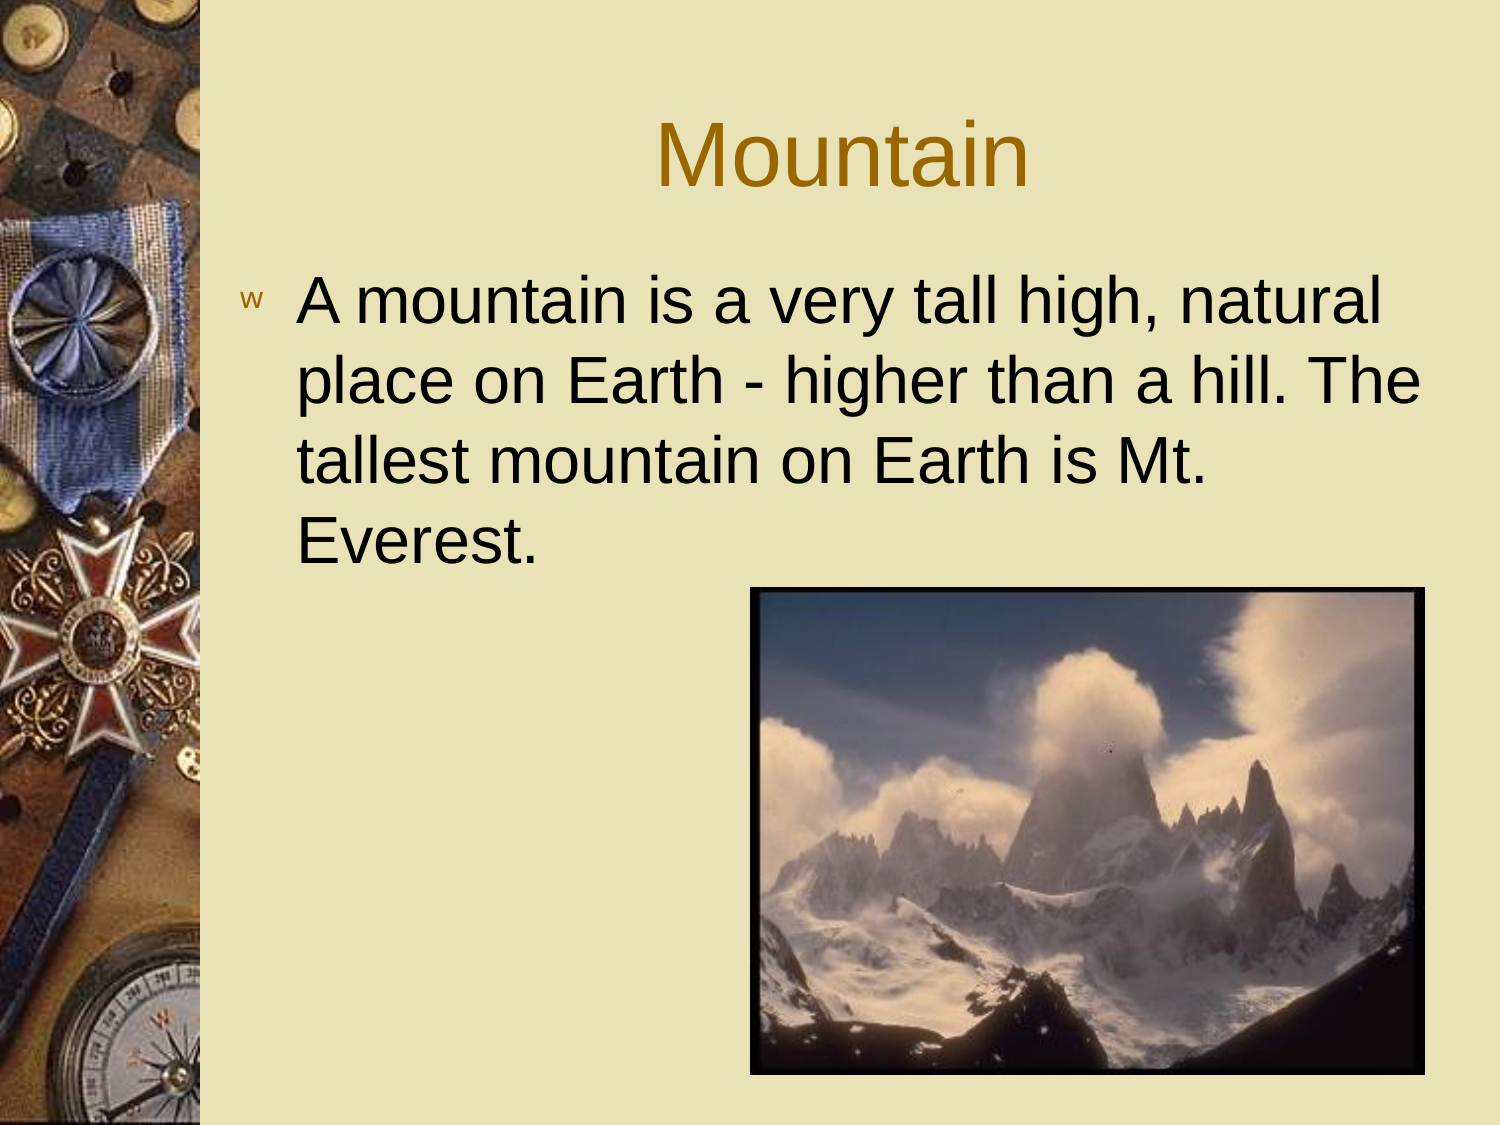

# Mountain
A mountain is a very tall high, natural place on Earth - higher than a hill. The tallest mountain on Earth is Mt. Everest.